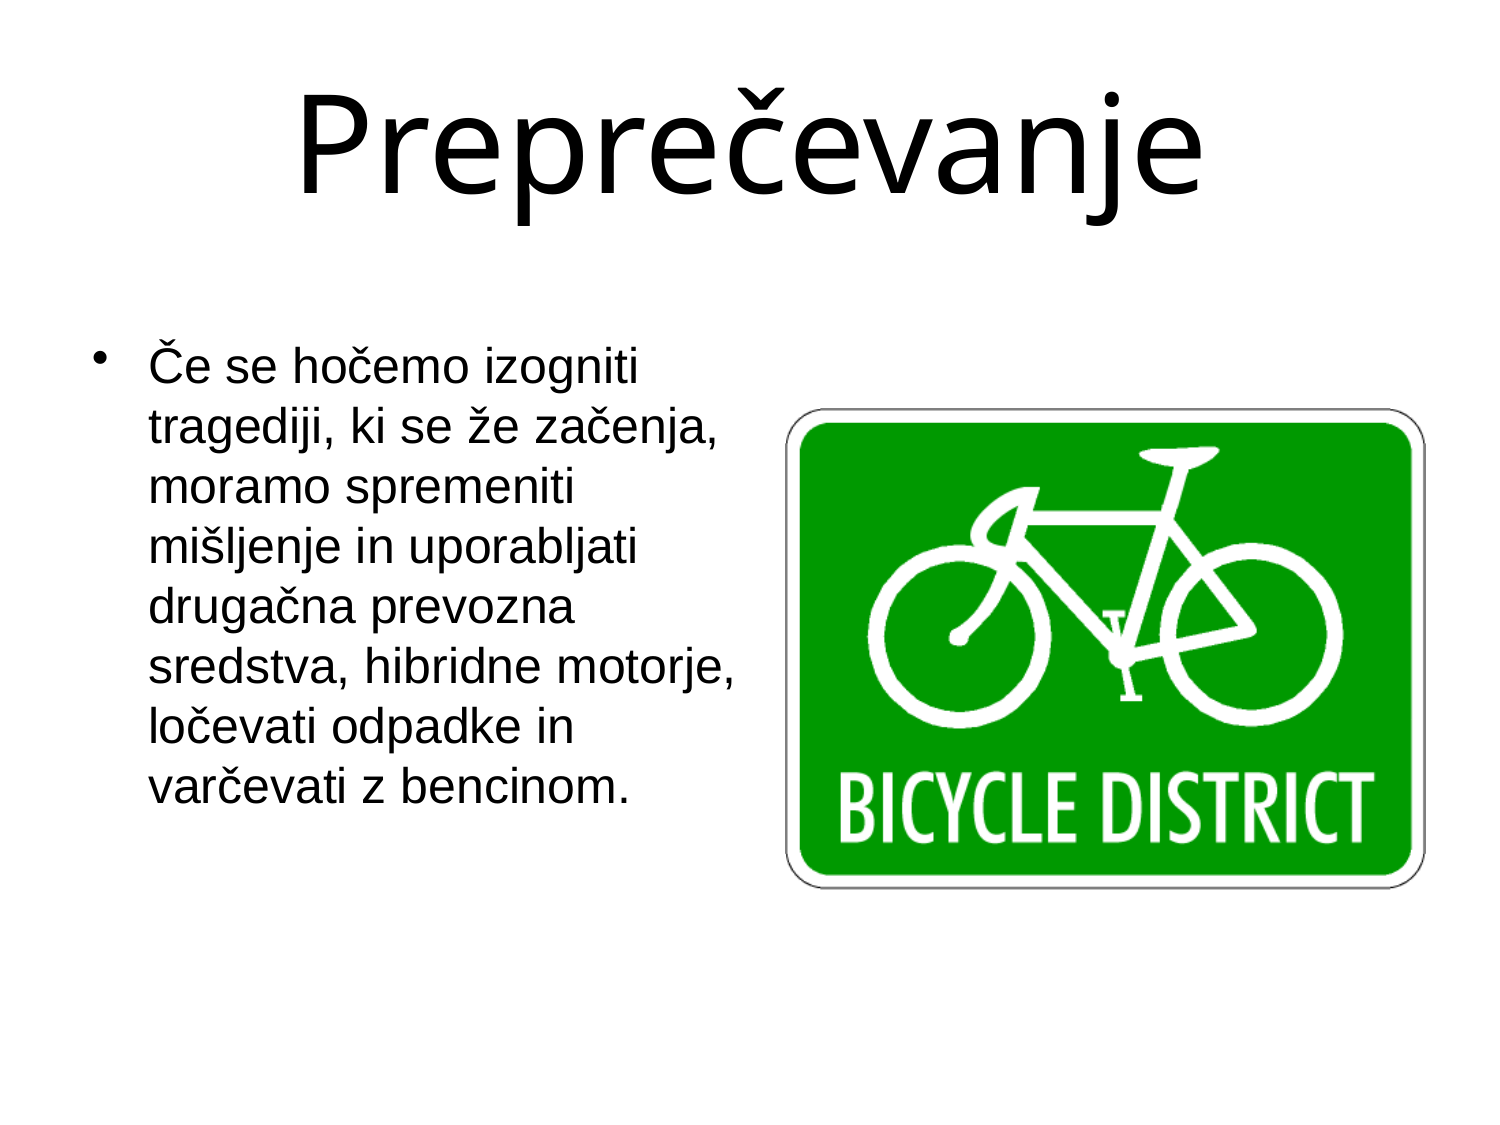

# Preprečevanje
Če se hočemo izogniti tragediji, ki se že začenja, moramo spremeniti mišljenje in uporabljati drugačna prevozna sredstva, hibridne motorje, ločevati odpadke in varčevati z bencinom.